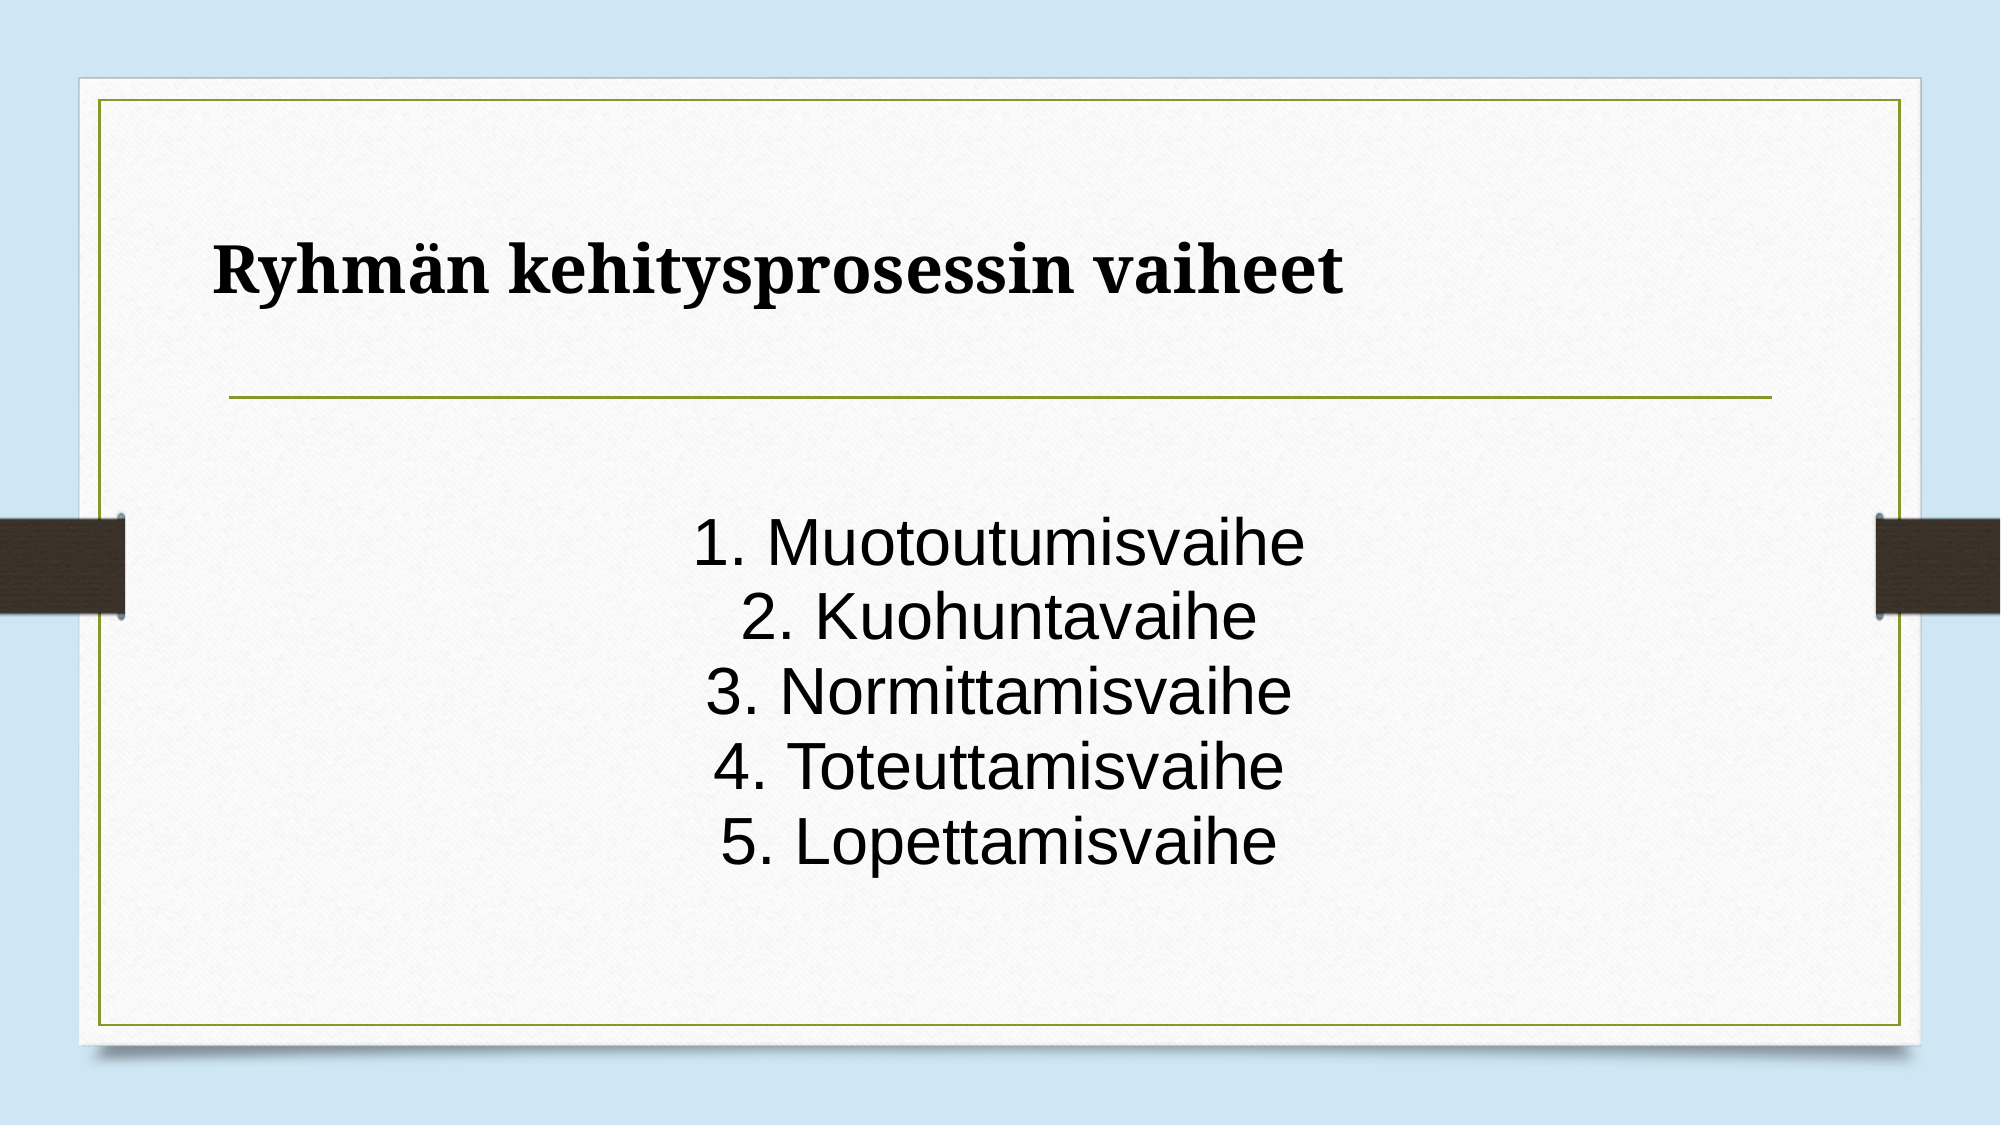

# Ryhmän kehitysprosessin vaiheet
1. Muotoutumisvaihe
2. Kuohuntavaihe
3. Normittamisvaihe
4. Toteuttamisvaihe
5. Lopettamisvaihe